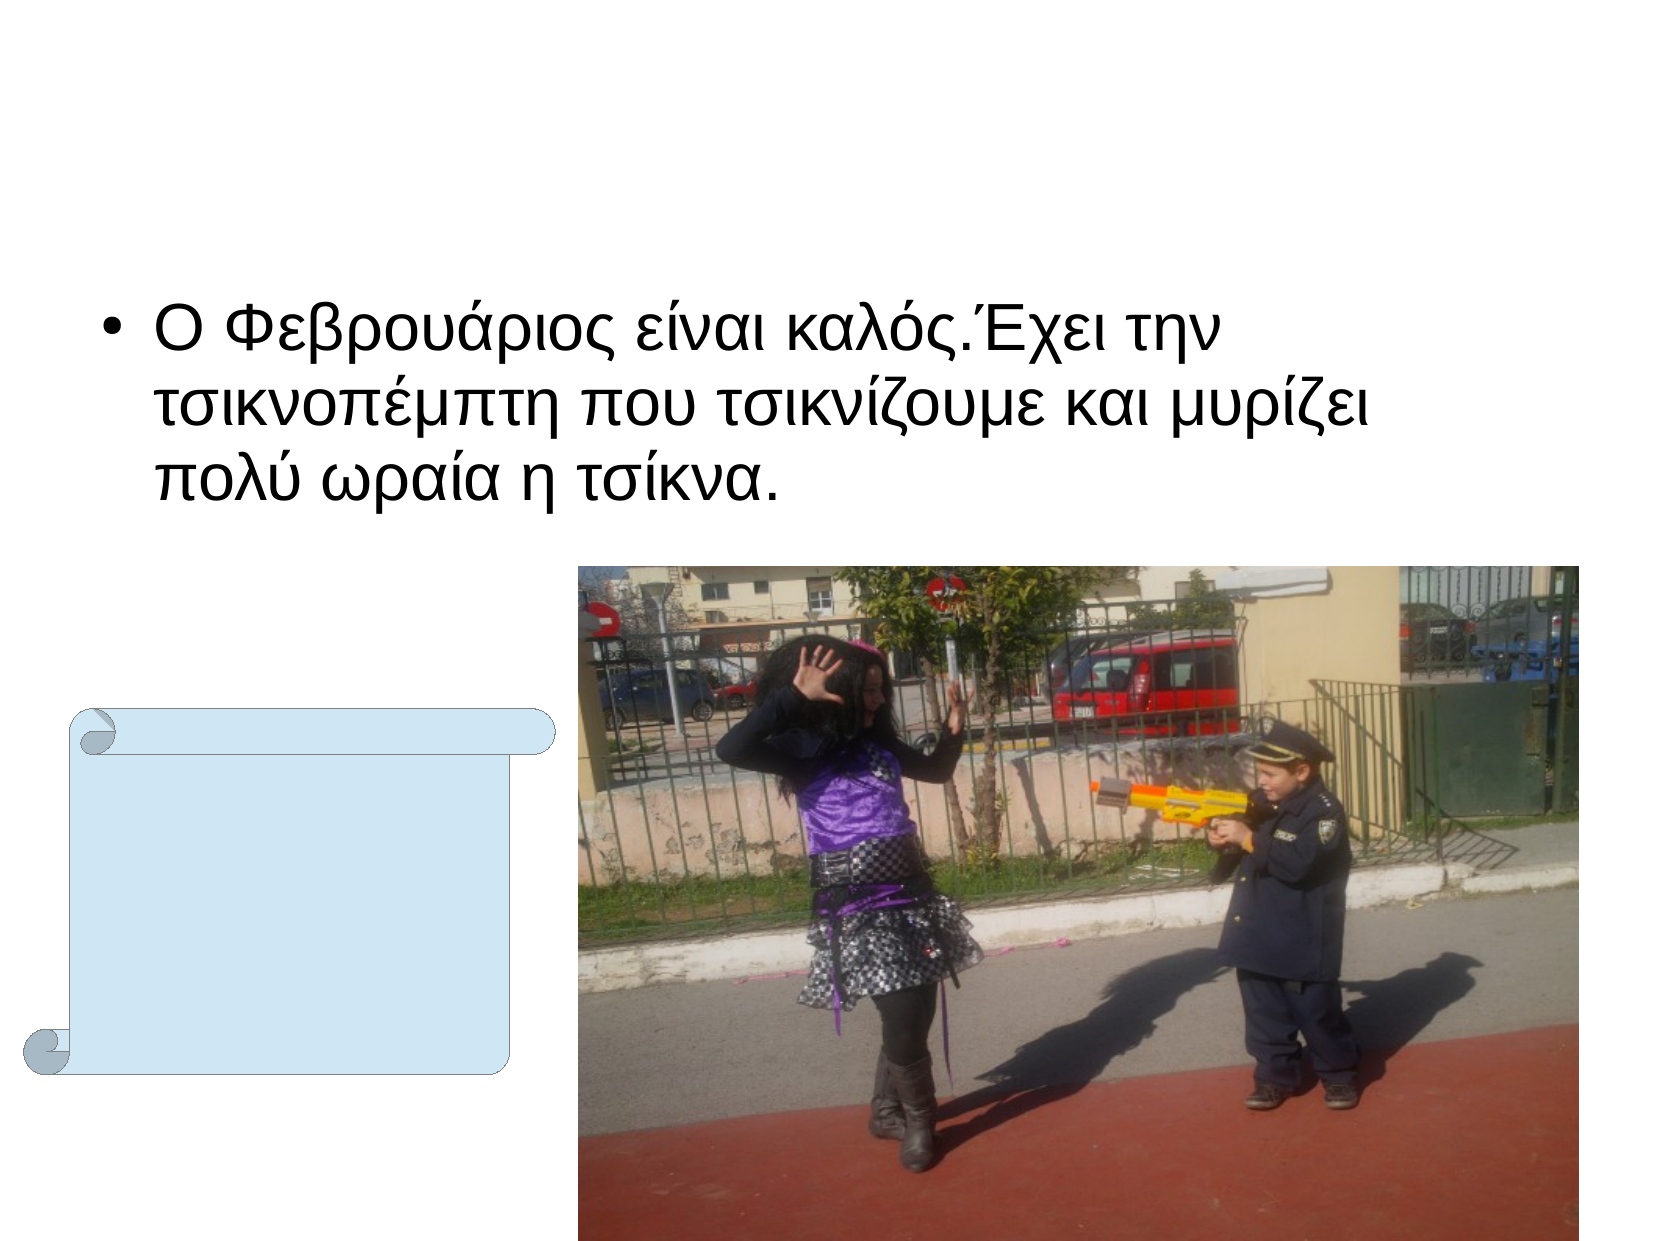

#
Ο Φεβρουάριος είναι καλός.Έχει την τσικνοπέμπτη που τσικνίζουμε και μυρίζει πολύ ωραία η τσίκνα.